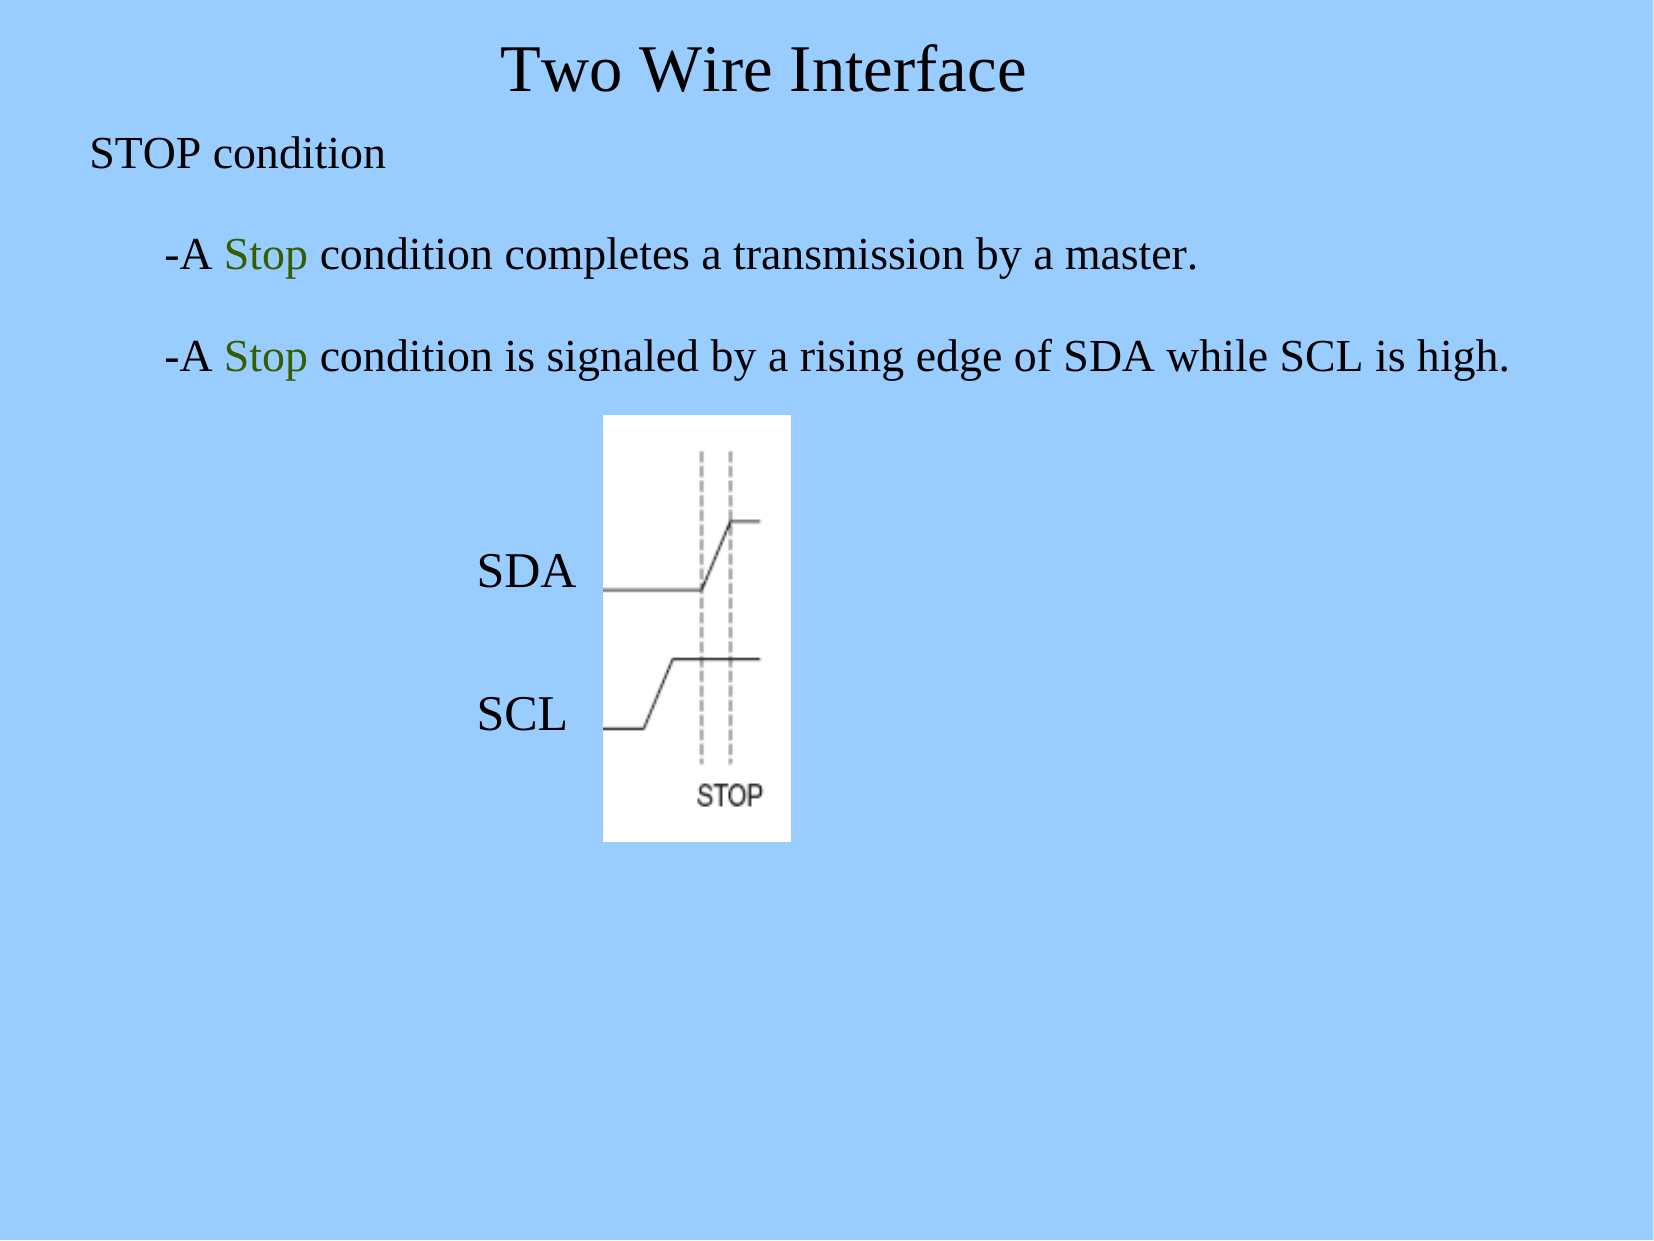

Two Wire Interface
STOP condition
	-A Stop condition completes a transmission by a master.
	-A Stop condition is signaled by a rising edge of SDA while SCL is high.
SDA
SCL